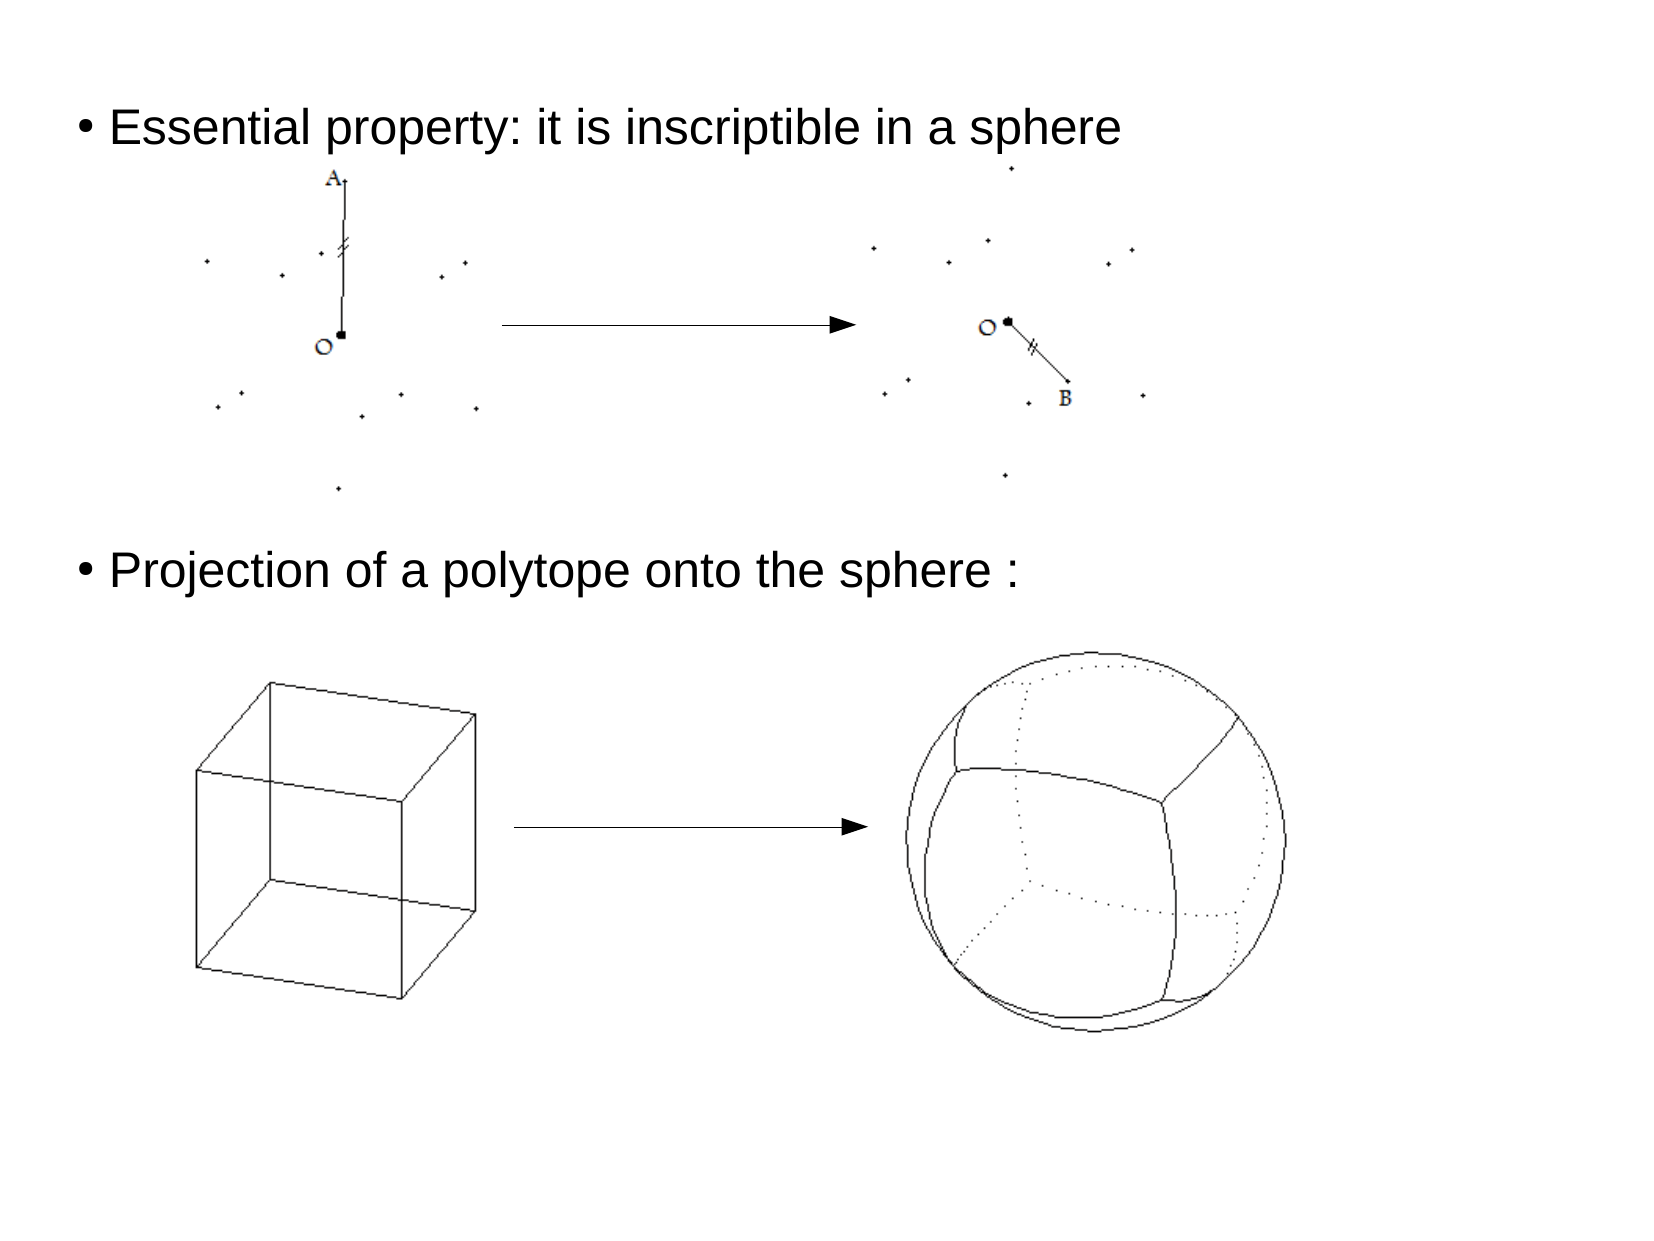

Essential property: it is inscriptible in a sphere
 Projection of a polytope onto the sphere :